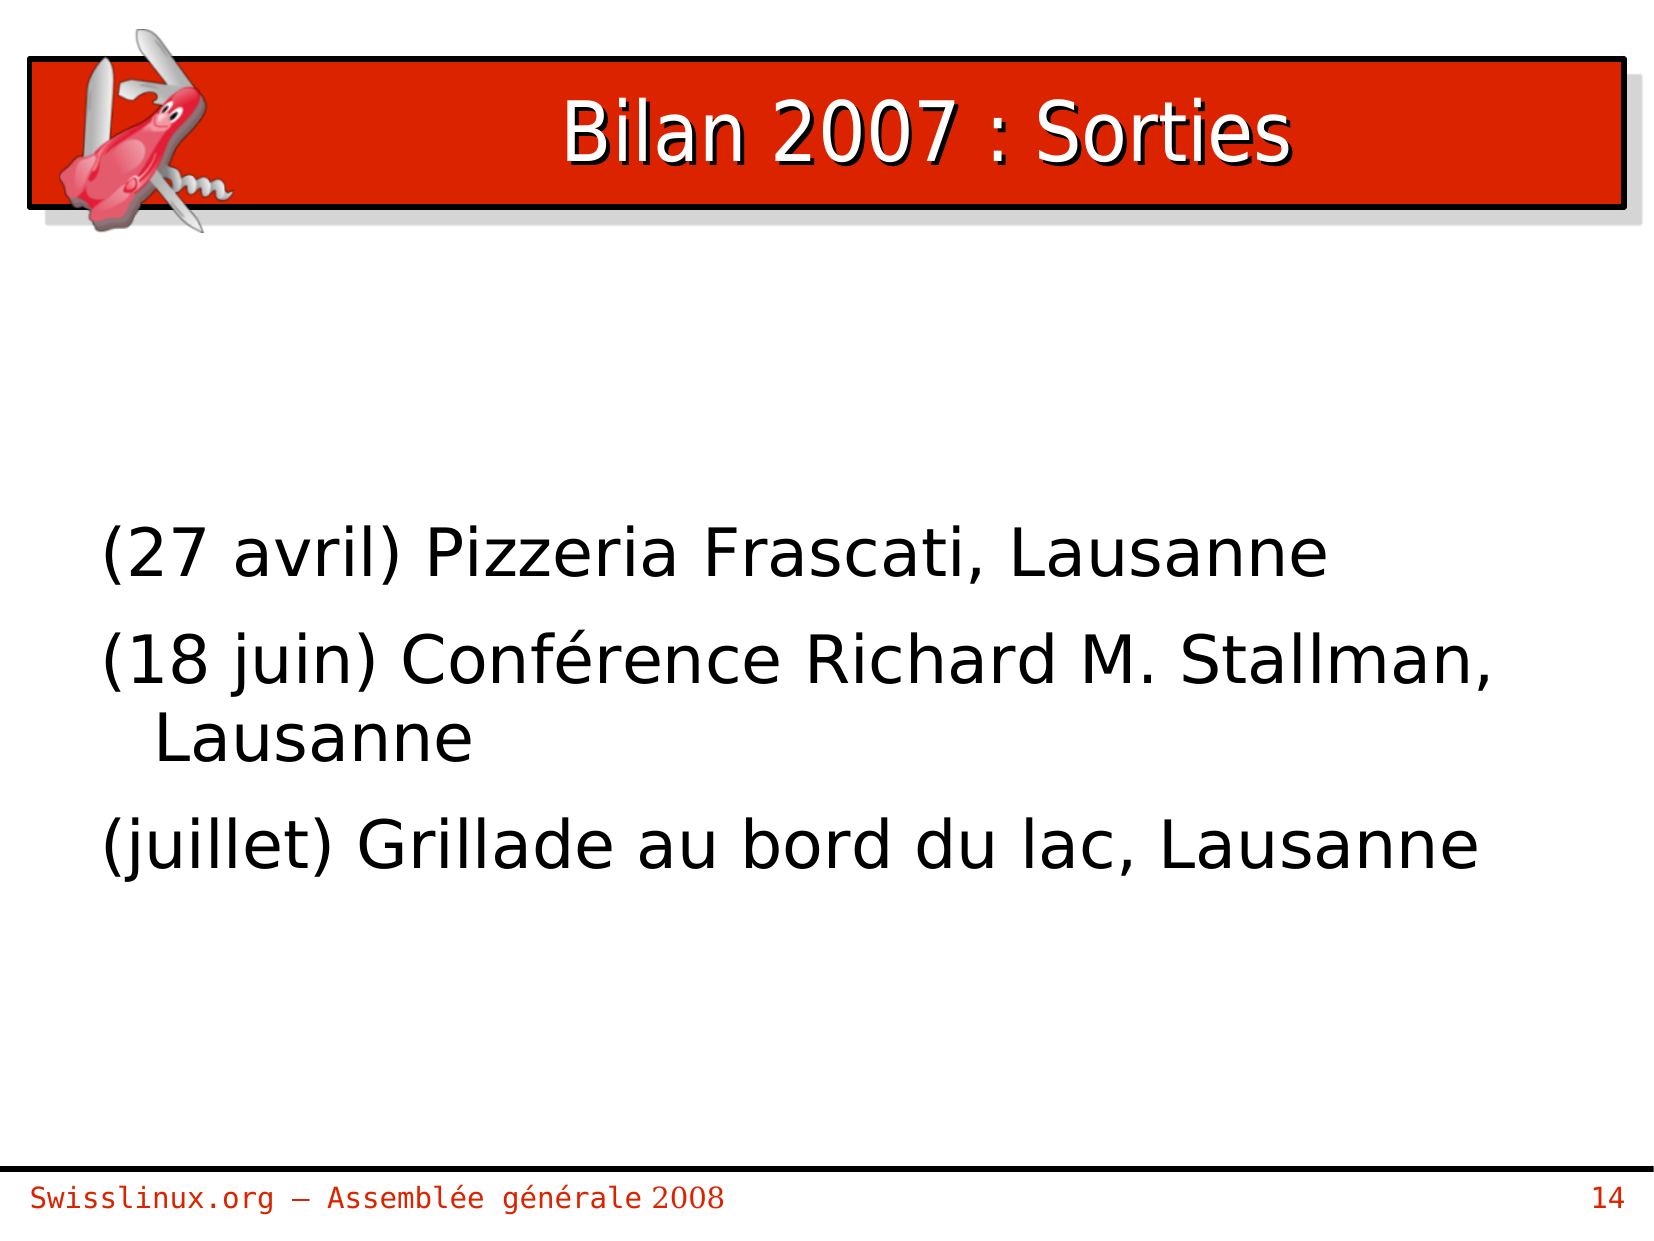

# Bilan 2007 : Sorties
(27 avril) Pizzeria Frascati, Lausanne
(18 juin) Conférence Richard M. Stallman, Lausanne
(juillet) Grillade au bord du lac, Lausanne
26 Janvier 2007
14